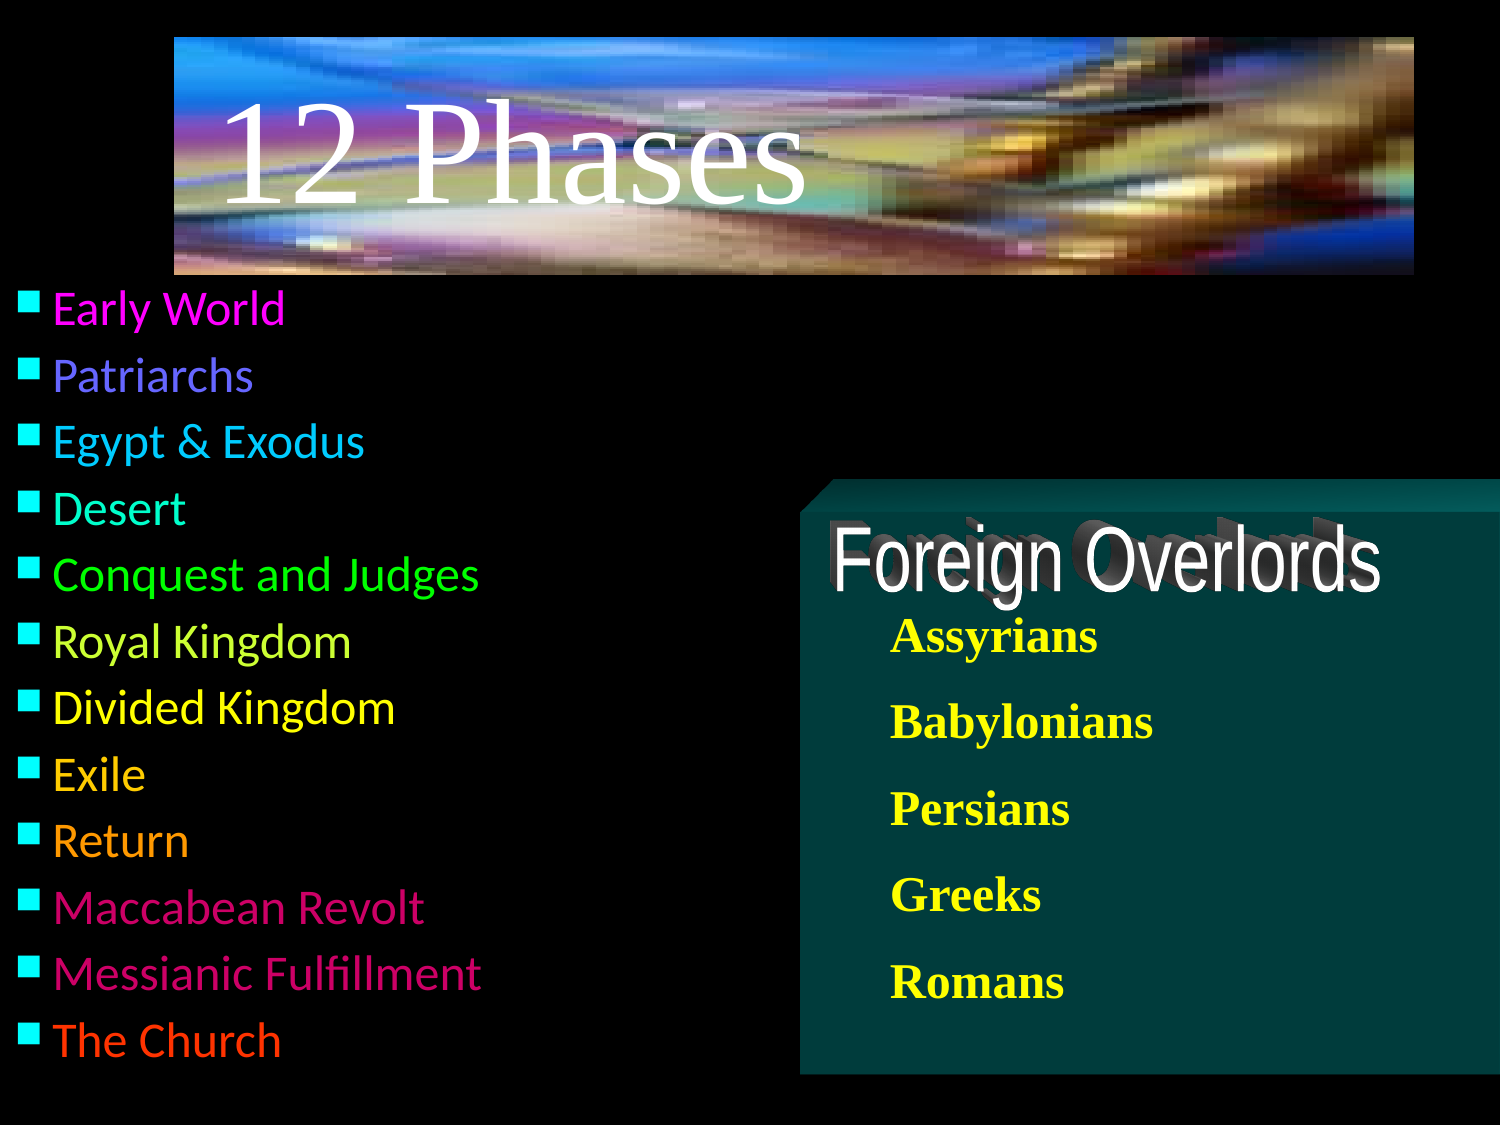

12 Phases
# Early World
Patriarchs
Egypt & Exodus
Desert
Conquest and Judges
Royal Kingdom
Divided Kingdom
Exile
Return
Maccabean Revolt
Messianic Fulfillment
The Church
Foreign Overlords
Assyrians
Babylonians
Persians
Greeks
Romans